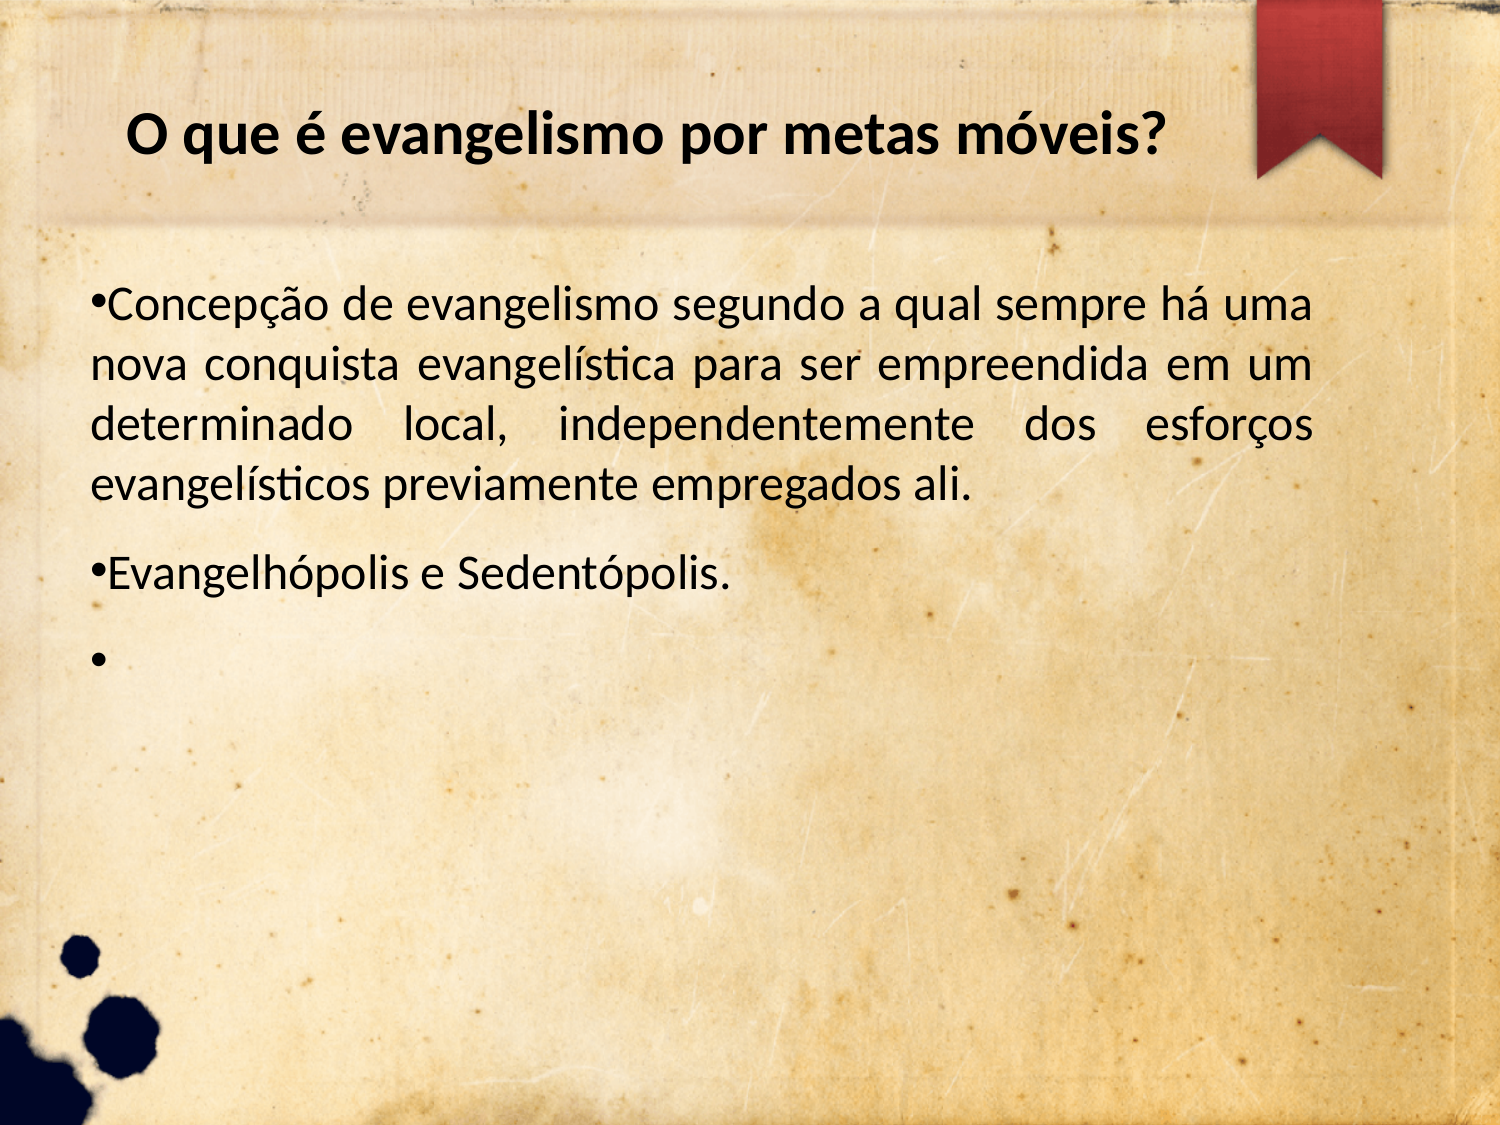

# O que é evangelismo por metas móveis?
Concepção de evangelismo segundo a qual sempre há uma nova conquista evangelística para ser empreendida em um determinado local, independentemente dos esforços evangelísticos previamente empregados ali.
Evangelhópolis e Sedentópolis.